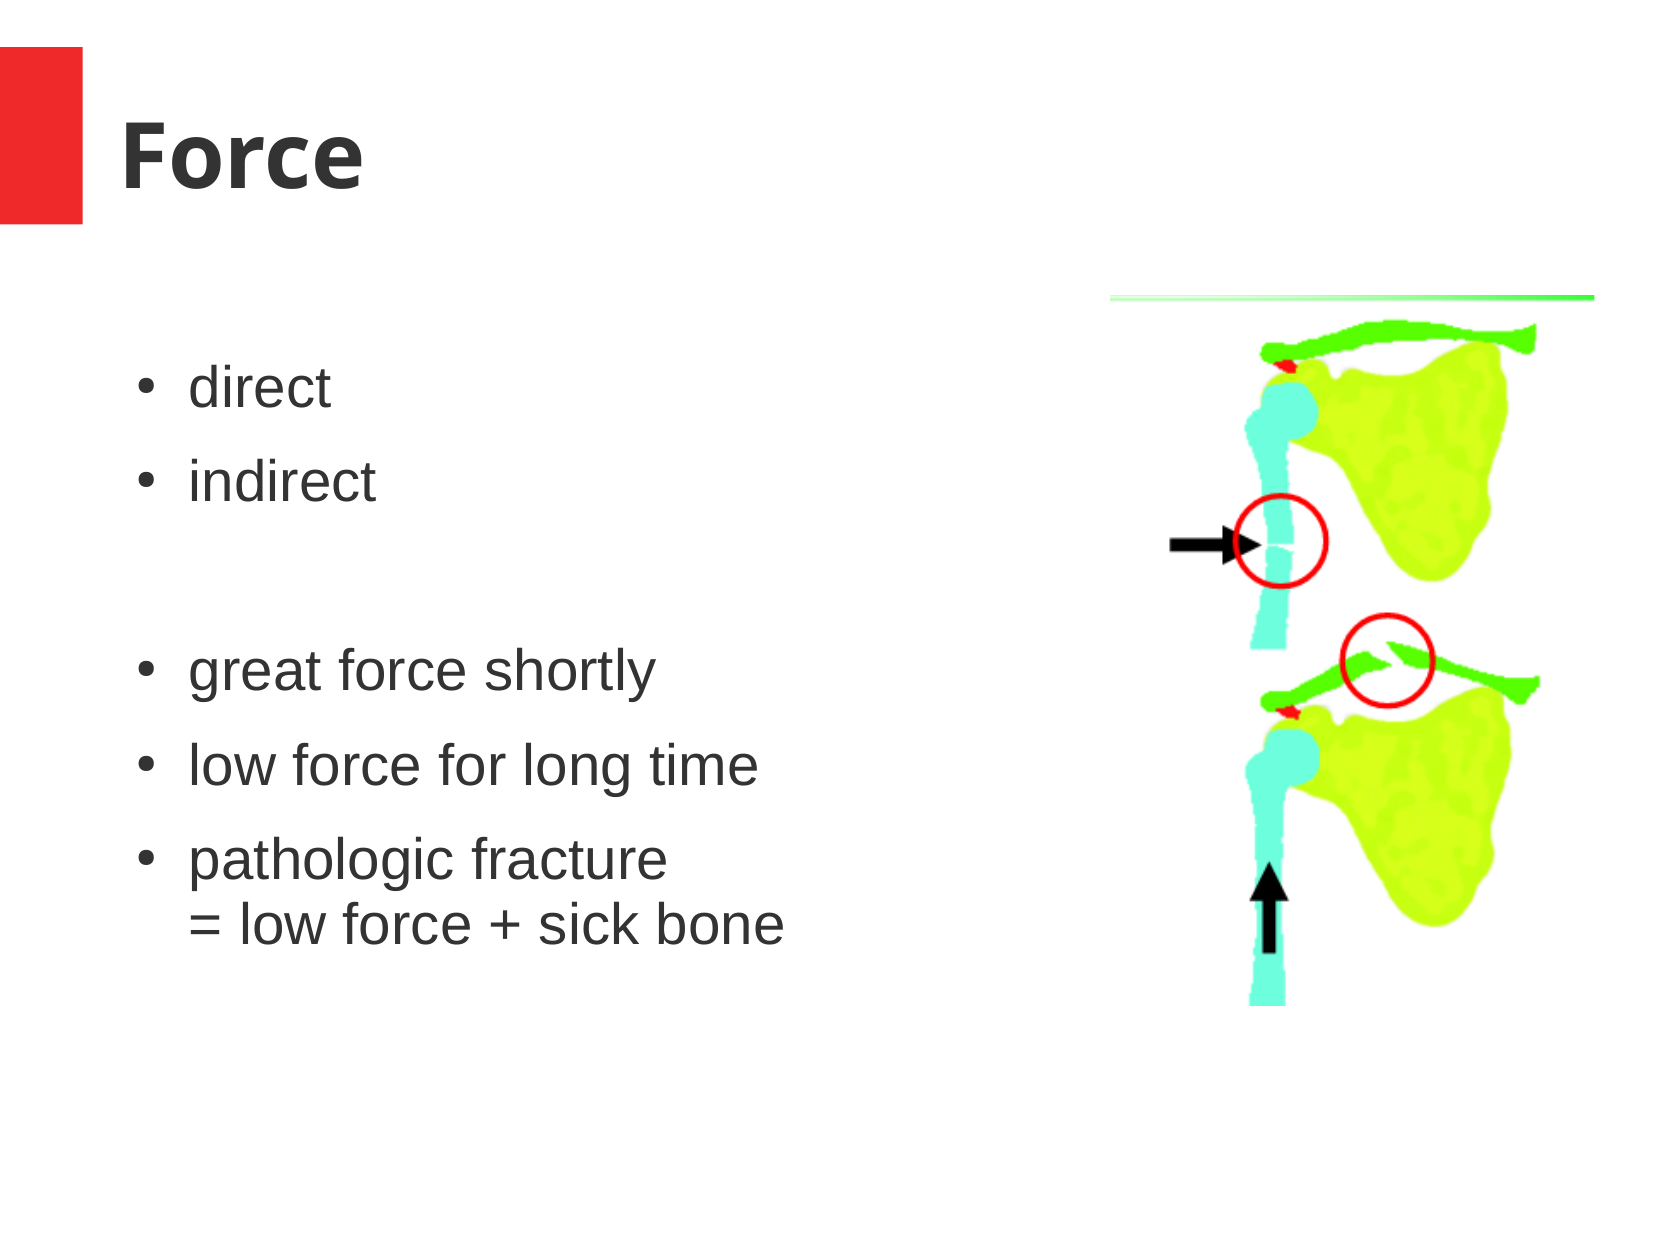

# Force
direct
indirect
great force shortly
low force for long time
pathologic fracture
= low force + sick bone